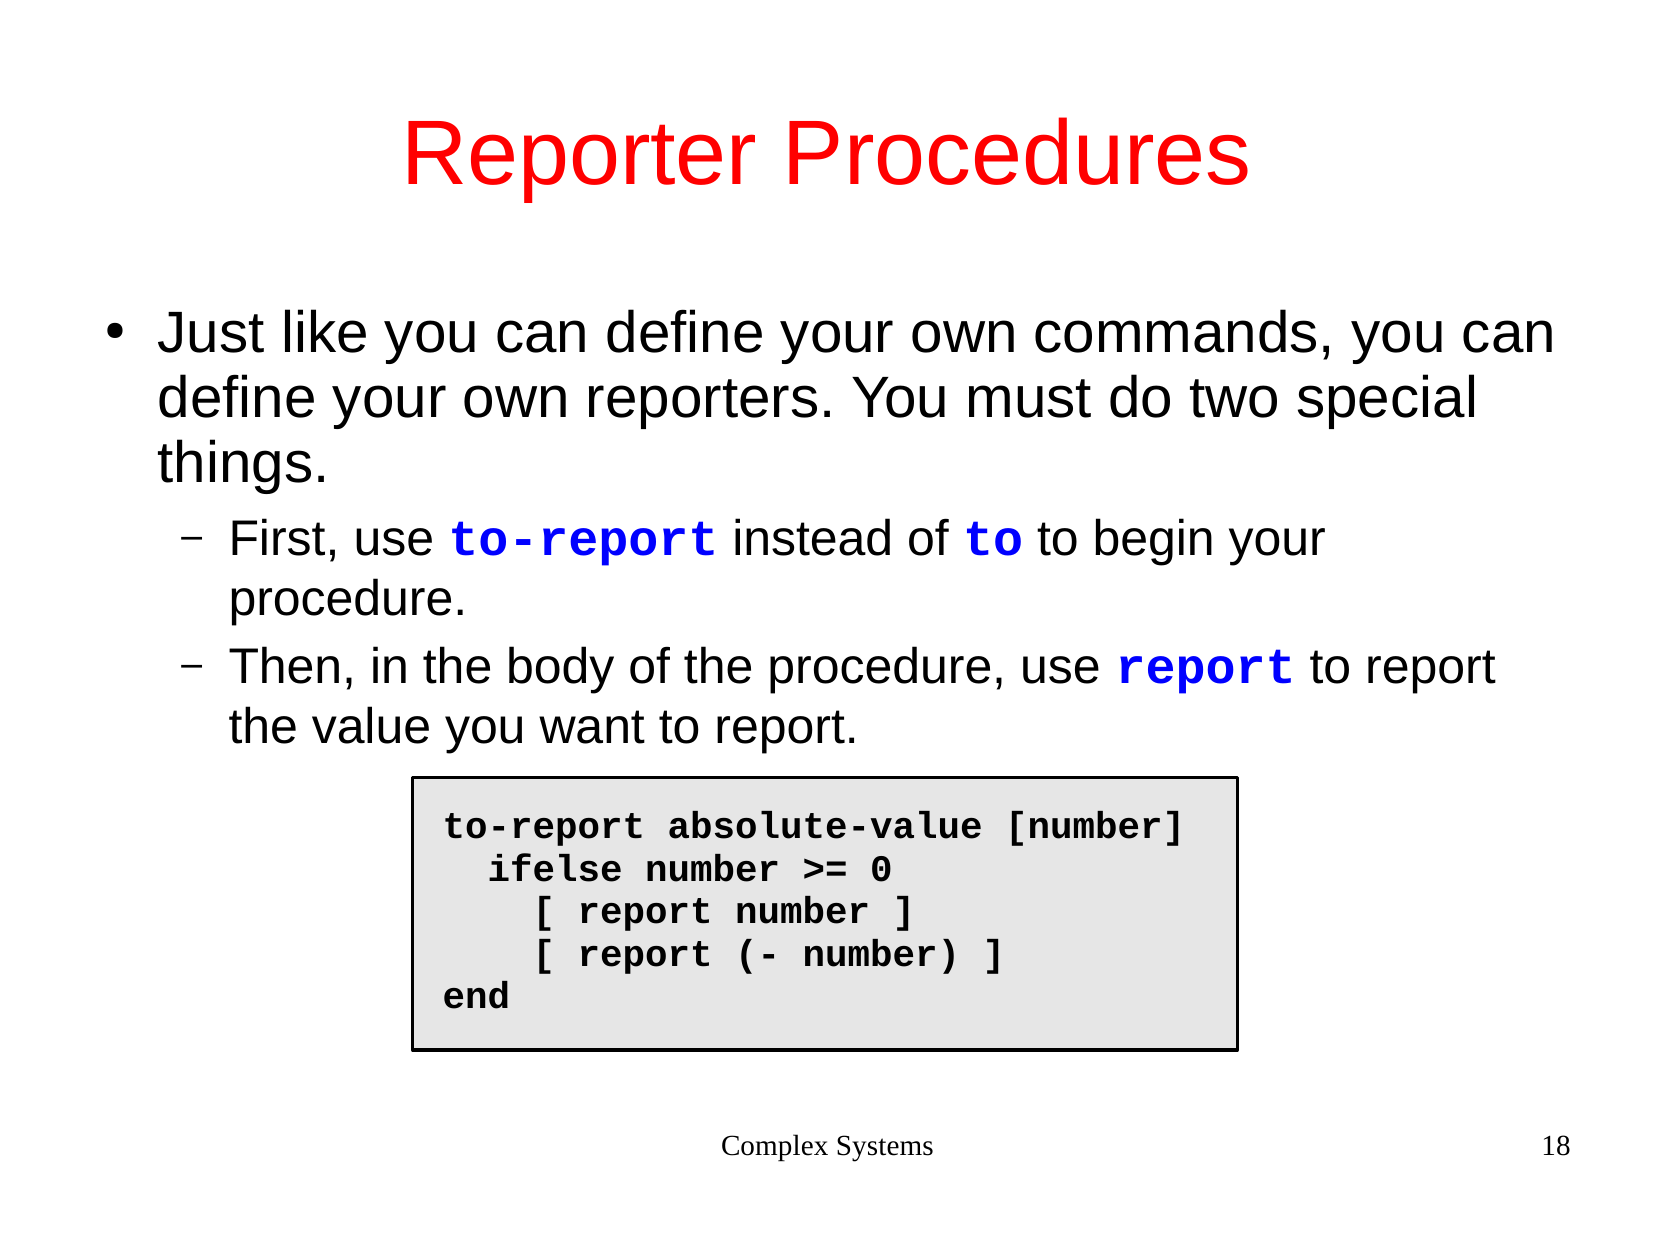

# Reporter Procedures
Just like you can define your own commands, you can define your own reporters. You must do two special things.
First, use to-report instead of to to begin your procedure.
Then, in the body of the procedure, use report to report the value you want to report.
to-report absolute-value [number]
 ifelse number >= 0
 [ report number ]
 [ report (- number) ]
end
Complex Systems
18